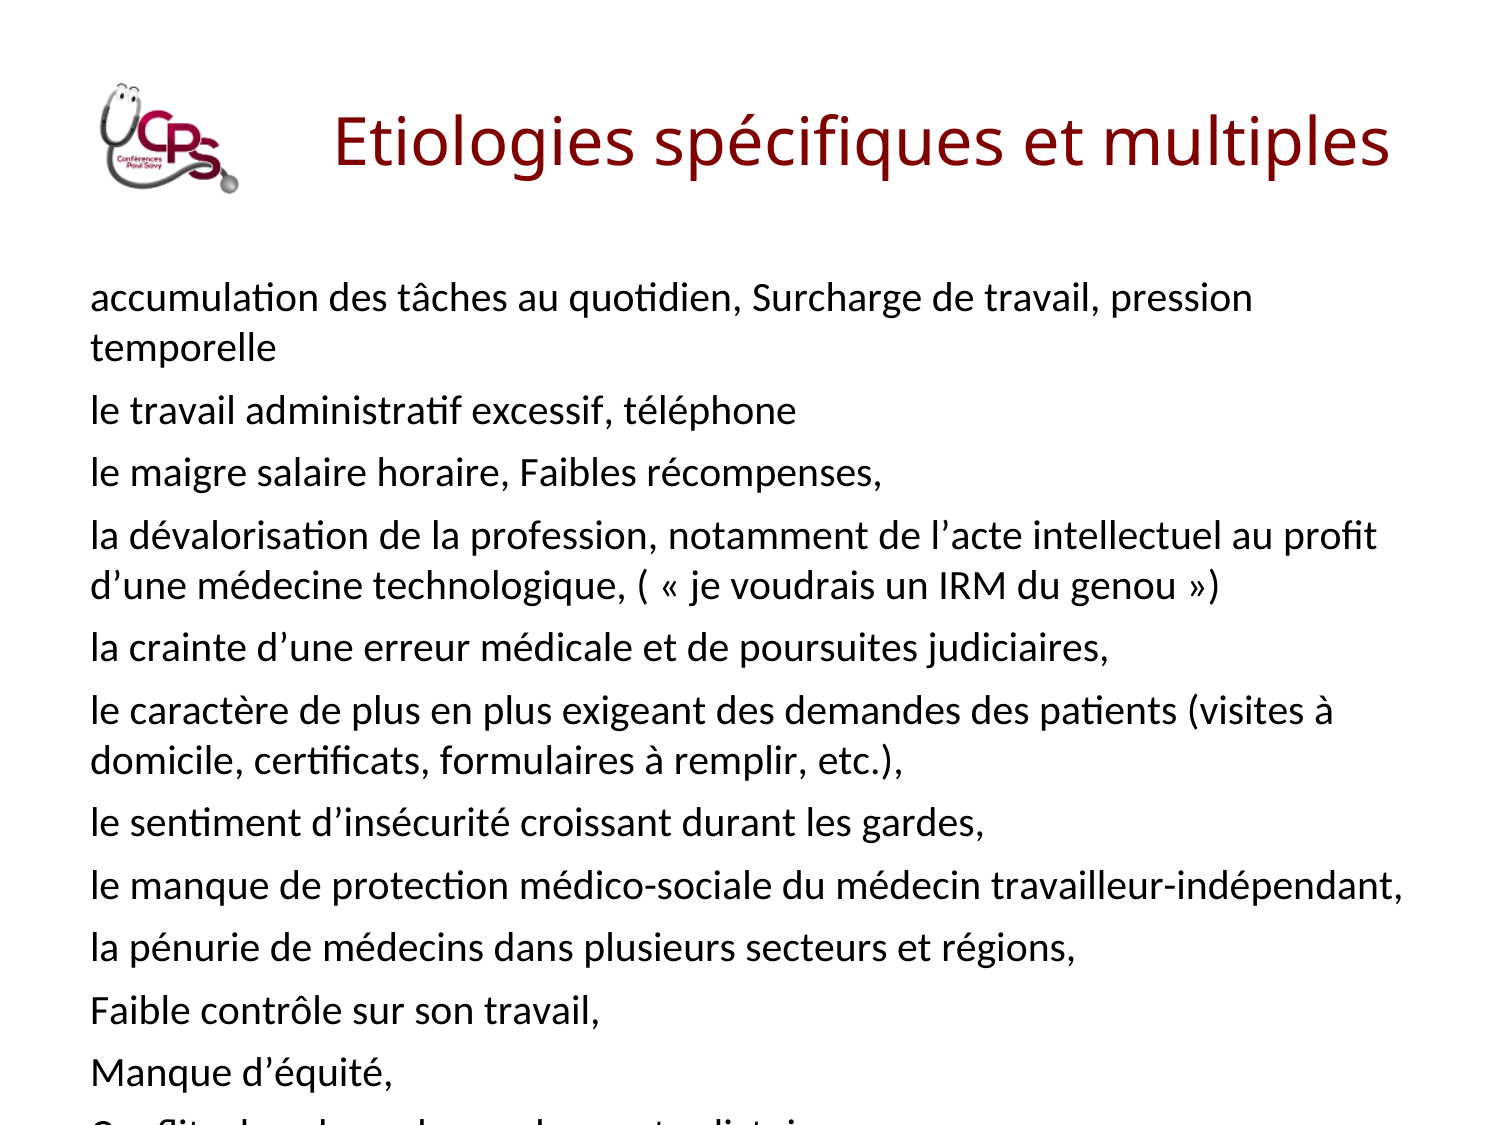

# Etiologies spécifiques et multiples
accumulation des tâches au quotidien, Surcharge de travail, pression temporelle
le travail administratif excessif, téléphone
le maigre salaire horaire, Faibles récompenses,
la dévalorisation de la profession, notamment de l’acte intellectuel au profit d’une médecine technologique, ( « je voudrais un IRM du genou »)
la crainte d’une erreur médicale et de poursuites judiciaires,
le caractère de plus en plus exigeant des demandes des patients (visites à domicile, certificats, formulaires à remplir, etc.),
le sentiment d’insécurité croissant durant les gardes,
le manque de protection médico-sociale du médecin travailleur-indépendant,
la pénurie de médecins dans plusieurs secteurs et régions,
Faible contrôle sur son travail,
Manque d’équité,
Conflits de valeur, demandes contradictoires,
Manque de clarté dans les objectifs, les moyens.